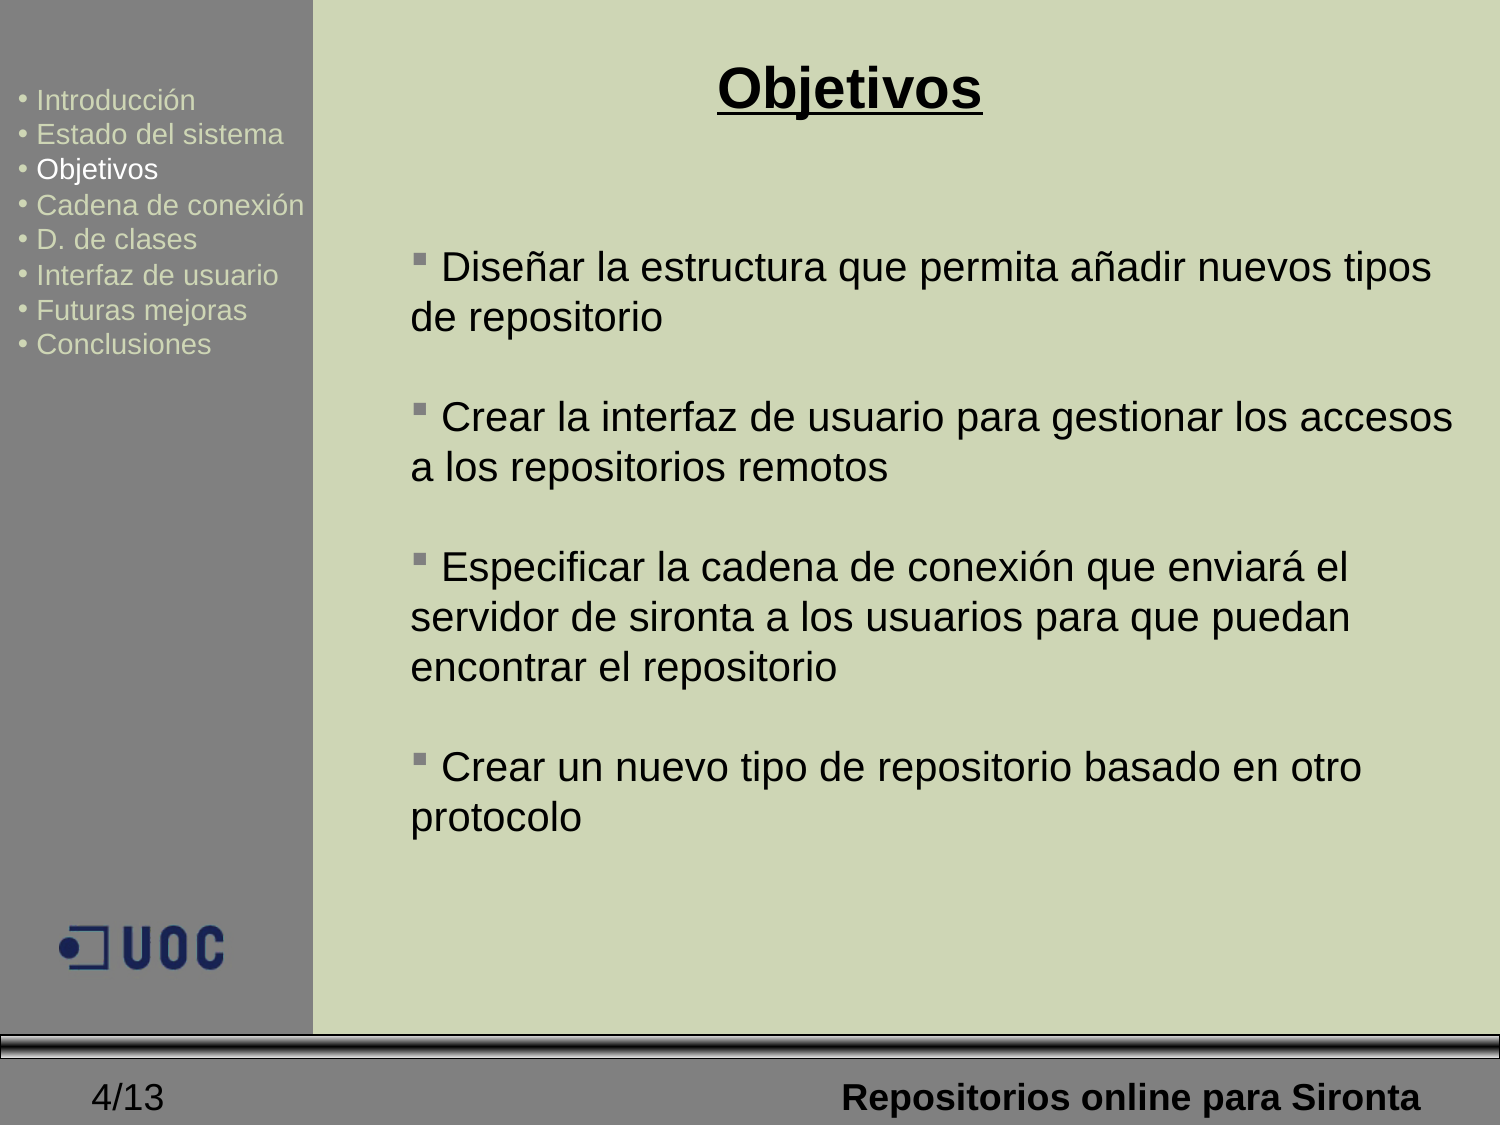

Objetivos
 Introducción
 Estado del sistema
 Objetivos
 Cadena de conexión
 D. de clases
 Interfaz de usuario
 Futuras mejoras
 Conclusiones
 Diseñar la estructura que permita añadir nuevos tipos de repositorio
 Crear la interfaz de usuario para gestionar los accesos a los repositorios remotos
 Especificar la cadena de conexión que enviará el servidor de sironta a los usuarios para que puedan encontrar el repositorio
 Crear un nuevo tipo de repositorio basado en otro protocolo
Repositorios online para Sironta